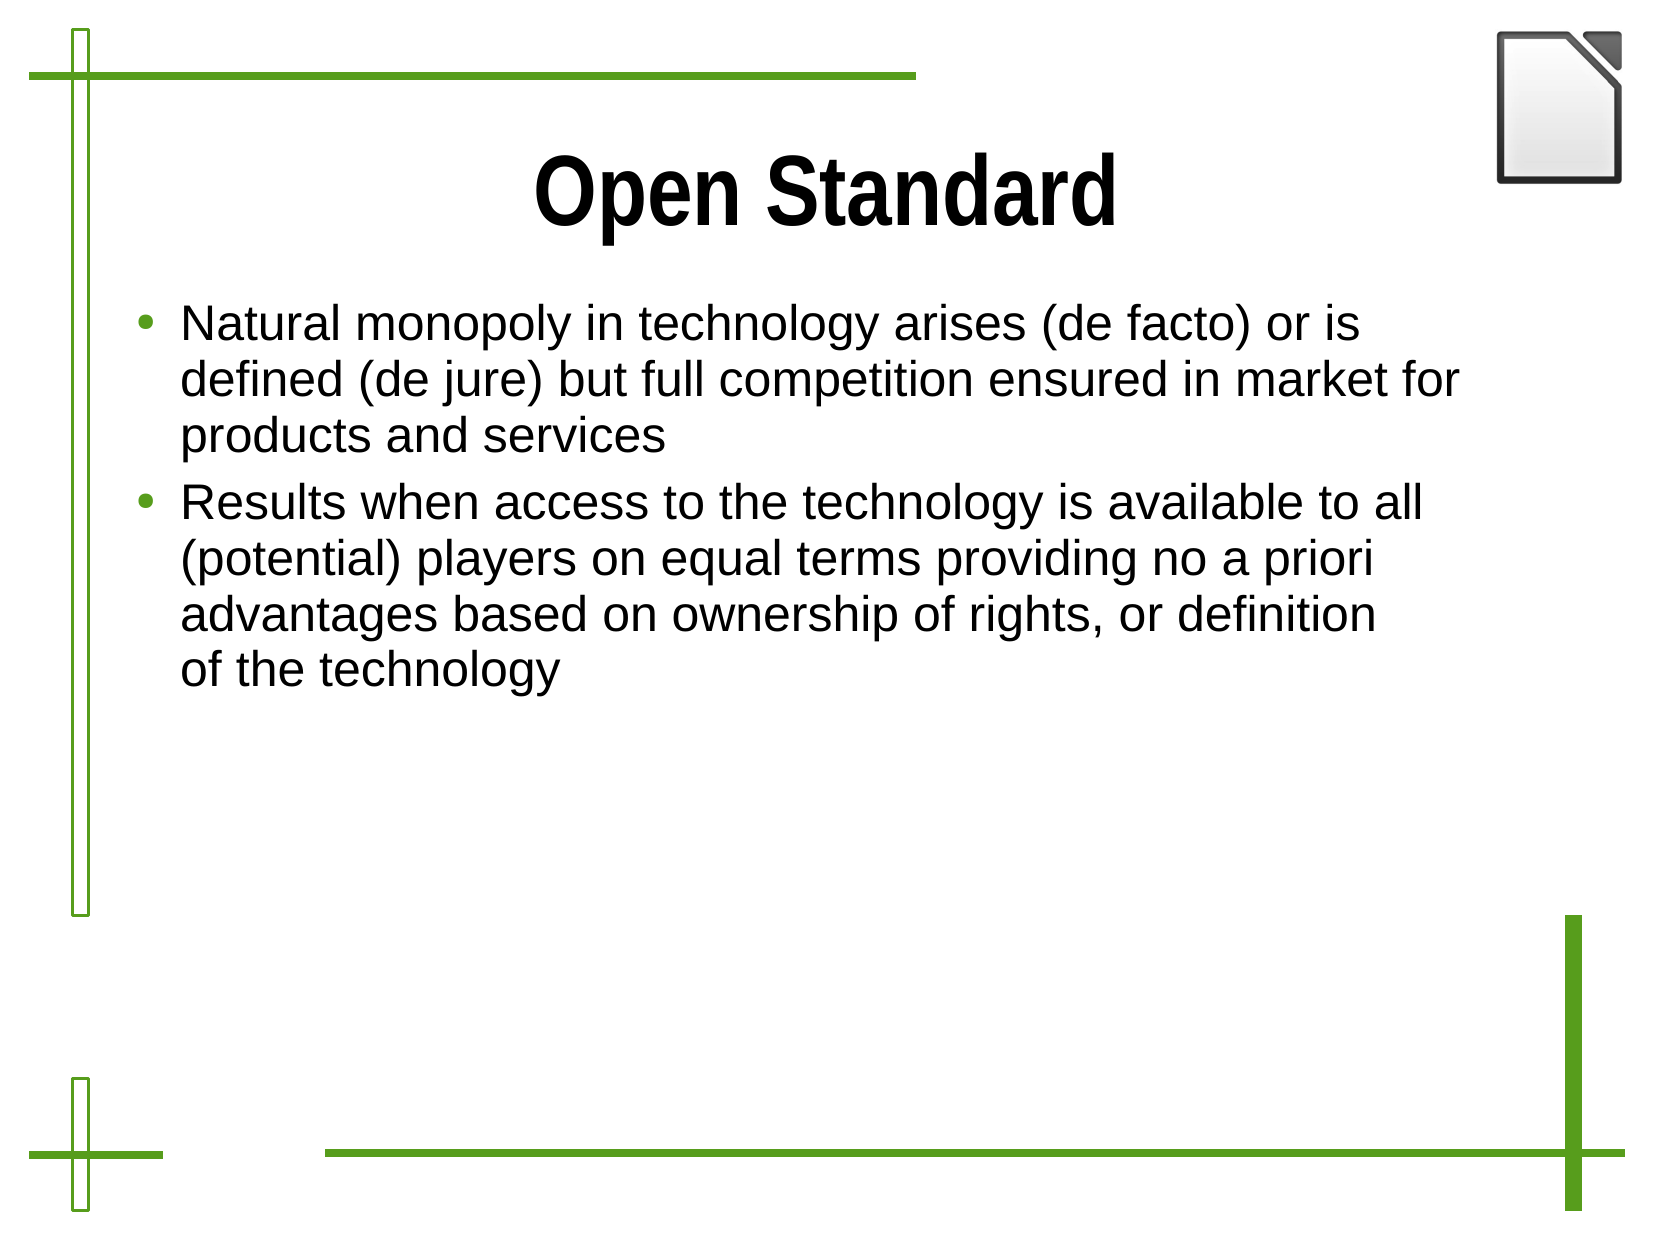

# Open Standard
Natural monopoly in technology arises (de facto) or is defined (de jure) but full competition ensured in market for products and services
Results when access to the technology is available to all (potential) players on equal terms providing no a priori advantages based on ownership of rights, or definition
of the technology